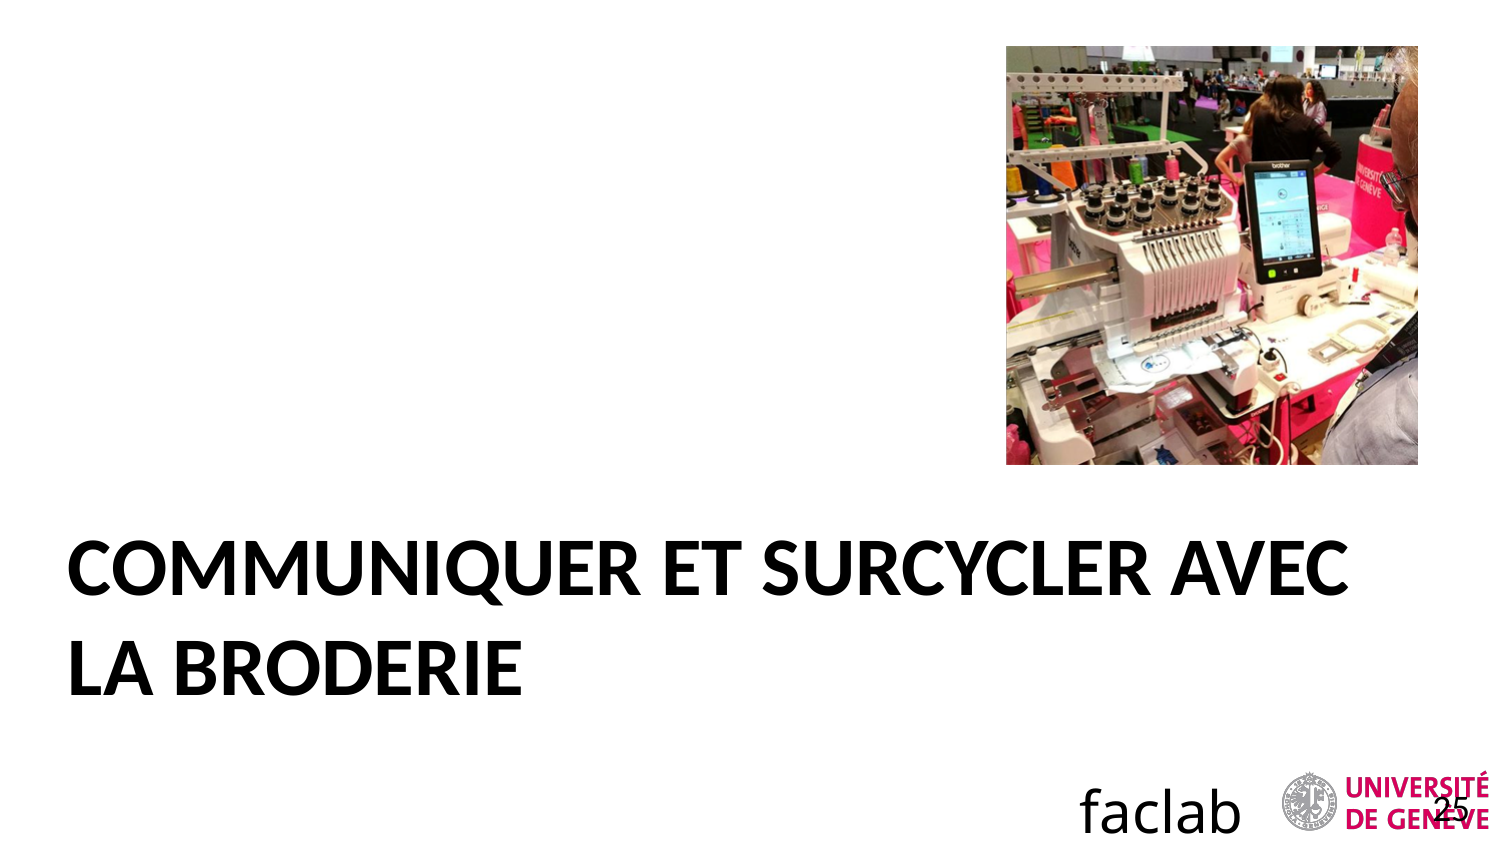

# Communiquer et SurCycler avec la Broderie